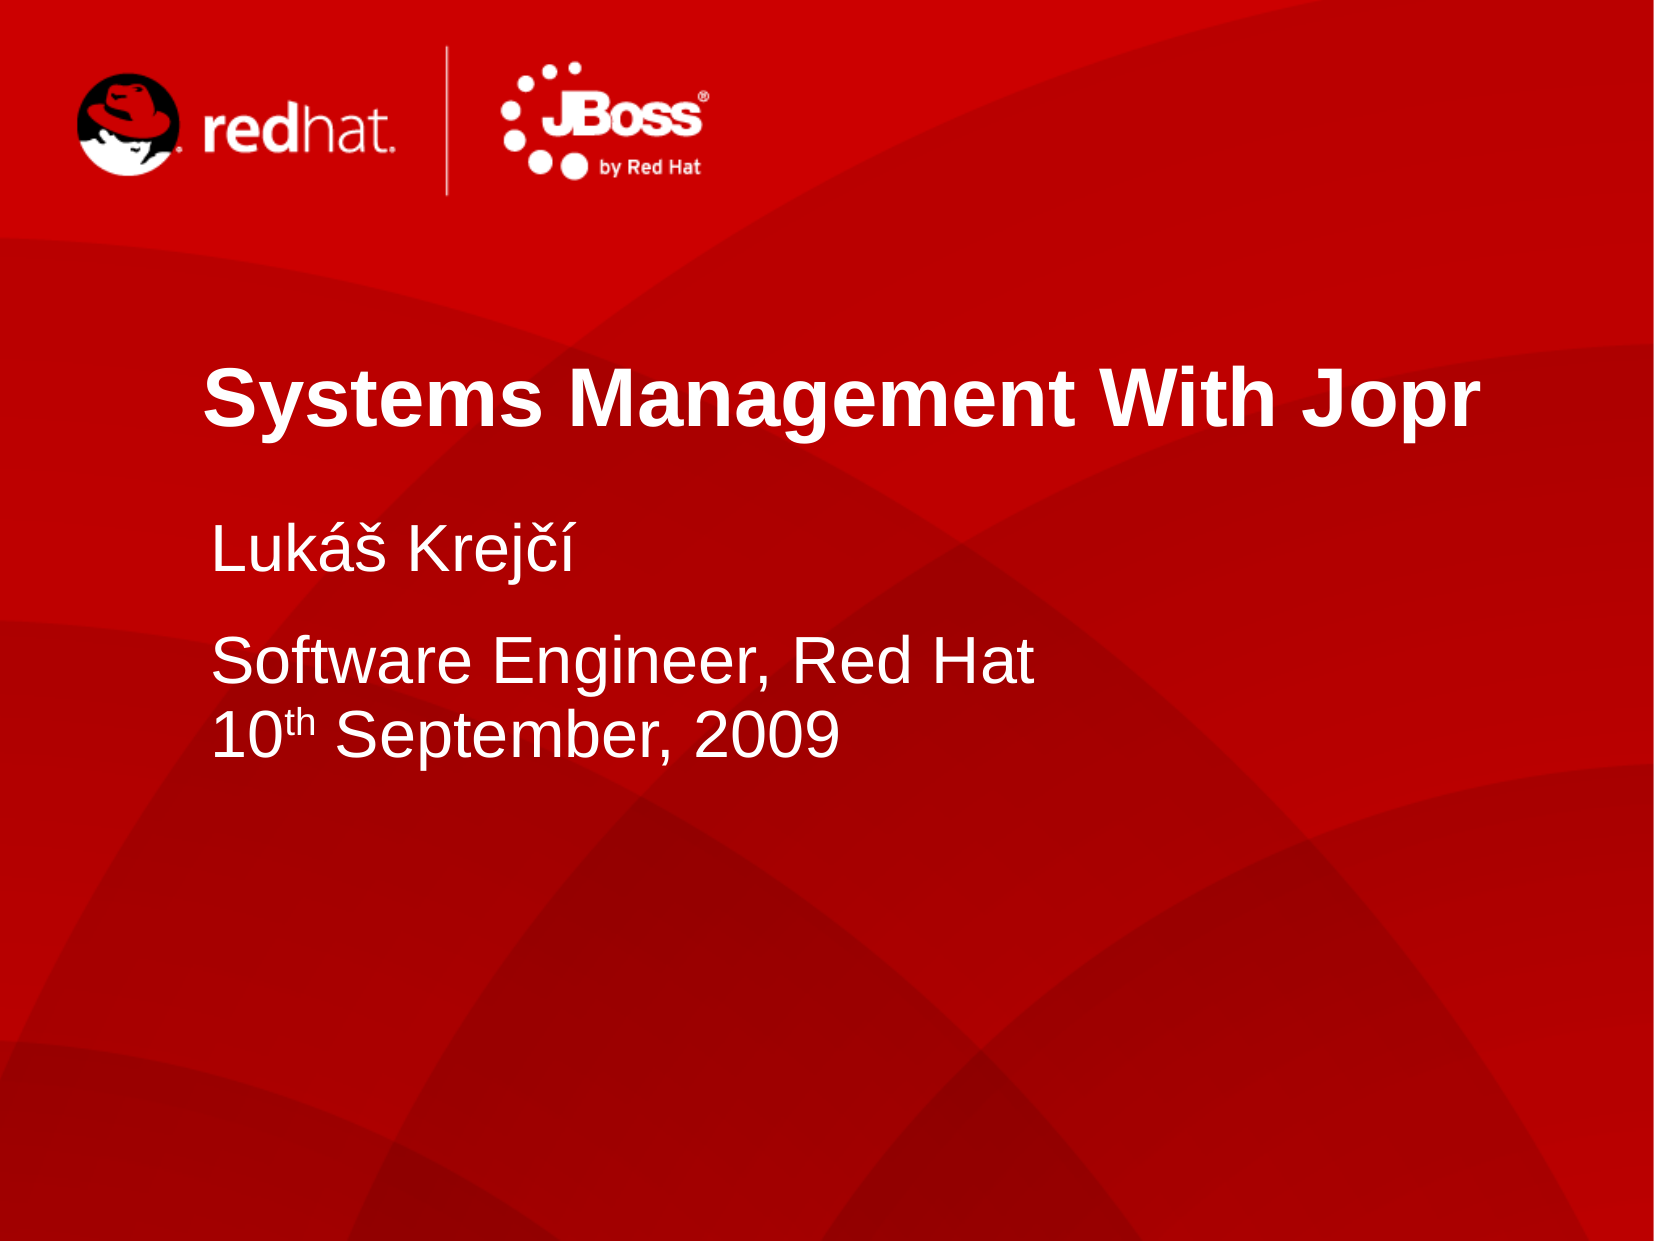

TITLE SLIDE: HEADLINE
Systems Management With Jopr
Presenter name
Title, Red Hat
Date
Lukáš Krejčí
Software Engineer, Red Hat
10th September, 2009